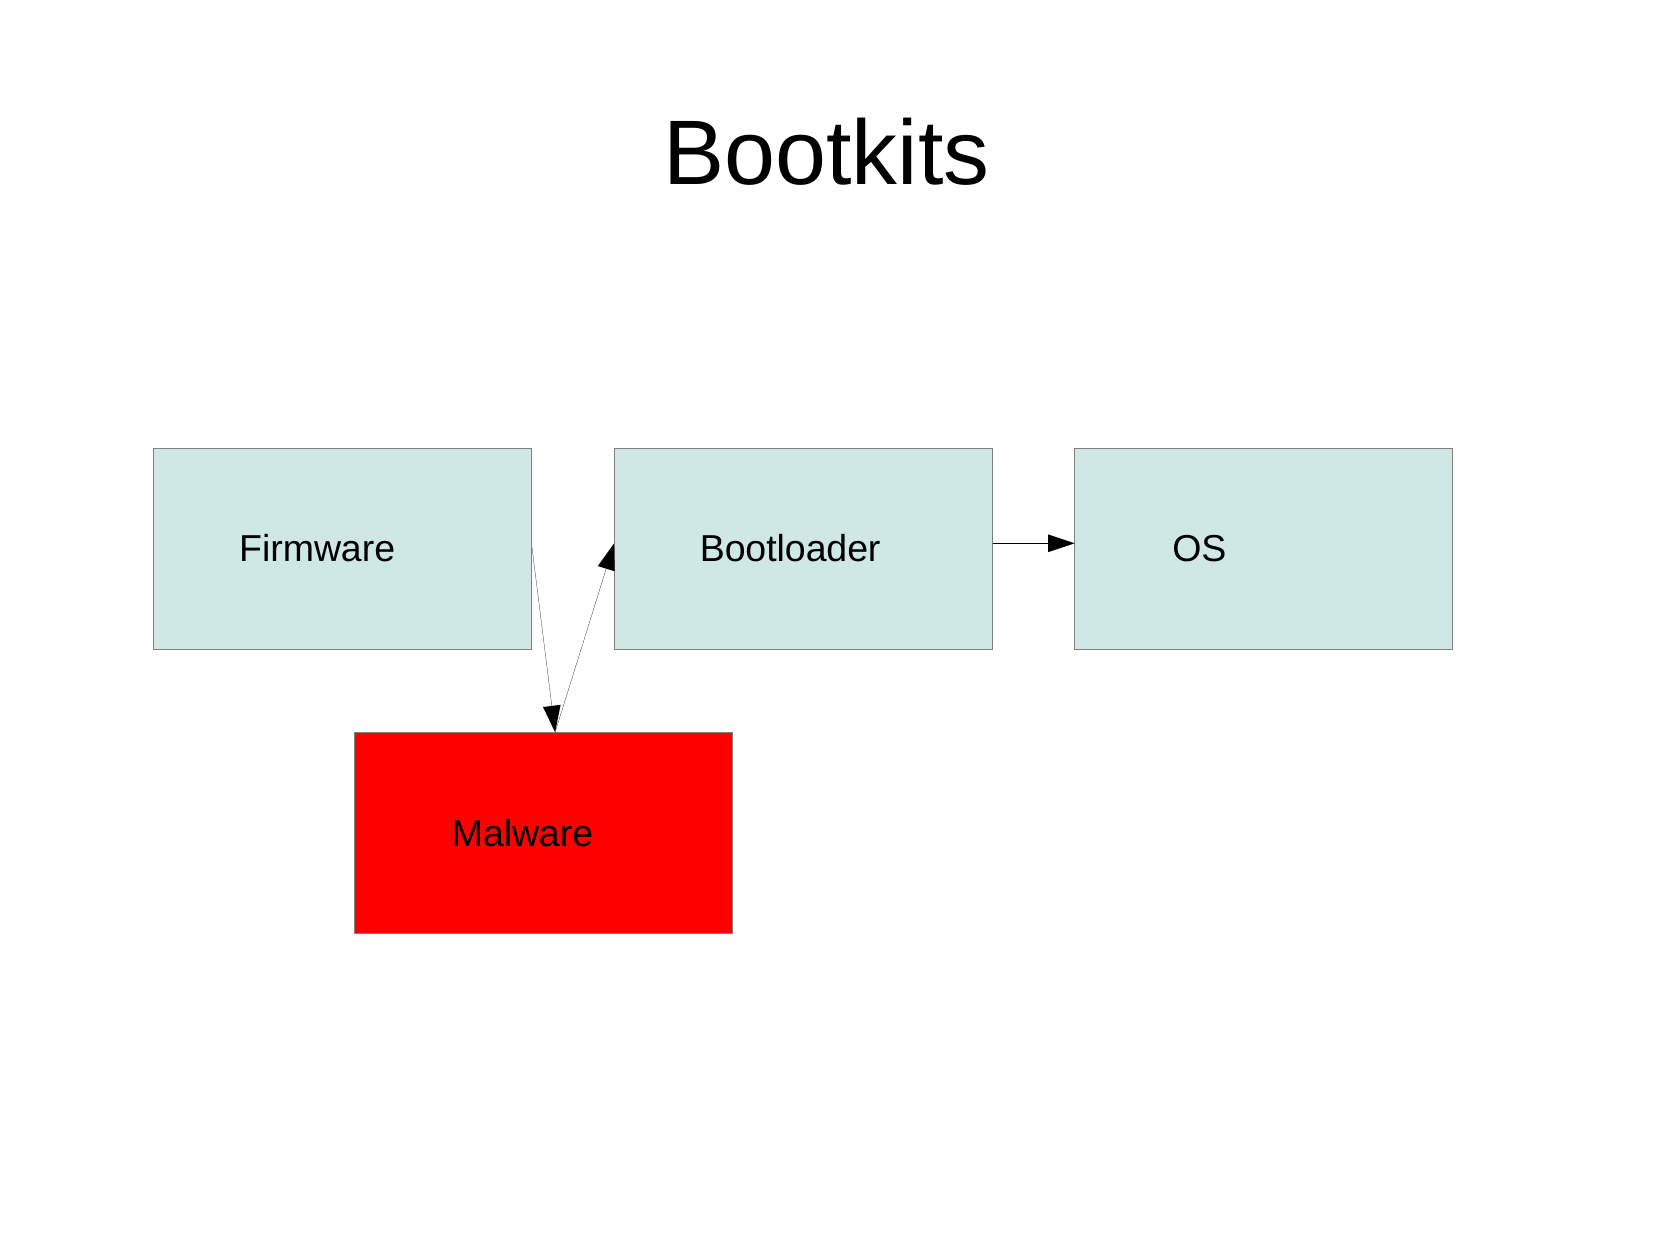

# Bootkits
Firmware
Firmware
Bootloader
OS
Malware